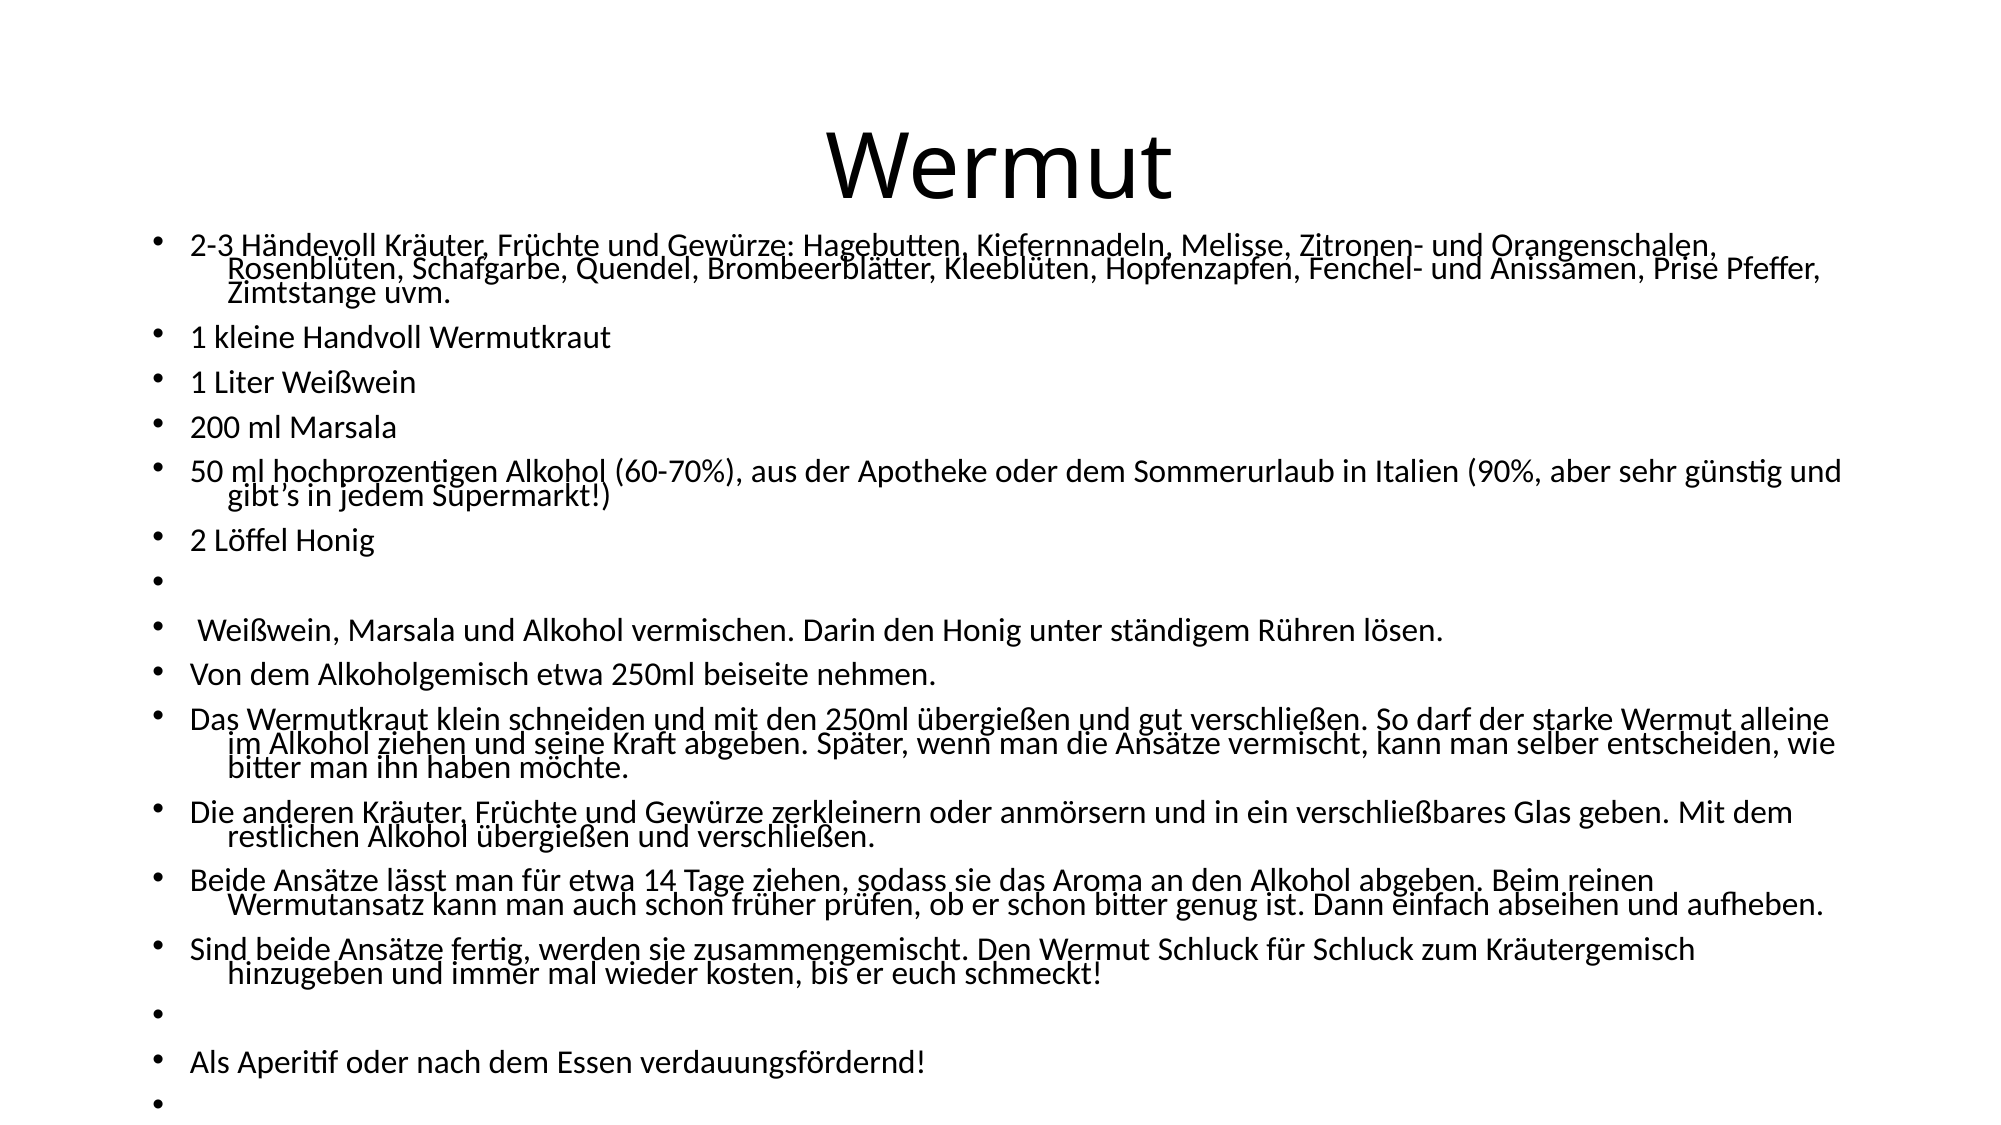

# Wermut
2-3 Händevoll Kräuter, Früchte und Gewürze: Hagebutten, Kiefernnadeln, Melisse, Zitronen- und Orangenschalen, Rosenblüten, Schafgarbe, Quendel, Brombeerblätter, Kleeblüten, Hopfenzapfen, Fenchel- und Anissamen, Prise Pfeffer, Zimtstange uvm.
1 kleine Handvoll Wermutkraut
1 Liter Weißwein
200 ml Marsala
50 ml hochprozentigen Alkohol (60-70%), aus der Apotheke oder dem Sommerurlaub in Italien (90%, aber sehr günstig und gibt’s in jedem Supermarkt!)
2 Löffel Honig
 Weißwein, Marsala und Alkohol vermischen. Darin den Honig unter ständigem Rühren lösen.
Von dem Alkoholgemisch etwa 250ml beiseite nehmen.
Das Wermutkraut klein schneiden und mit den 250ml übergießen und gut verschließen. So darf der starke Wermut alleine im Alkohol ziehen und seine Kraft abgeben. Später, wenn man die Ansätze vermischt, kann man selber entscheiden, wie bitter man ihn haben möchte.
Die anderen Kräuter, Früchte und Gewürze zerkleinern oder anmörsern und in ein verschließbares Glas geben. Mit dem restlichen Alkohol übergießen und verschließen.
Beide Ansätze lässt man für etwa 14 Tage ziehen, sodass sie das Aroma an den Alkohol abgeben. Beim reinen Wermutansatz kann man auch schon früher prüfen, ob er schon bitter genug ist. Dann einfach abseihen und aufheben.
Sind beide Ansätze fertig, werden sie zusammengemischt. Den Wermut Schluck für Schluck zum Kräutergemisch hinzugeben und immer mal wieder kosten, bis er euch schmeckt!
Als Aperitif oder nach dem Essen verdauungsfördernd!